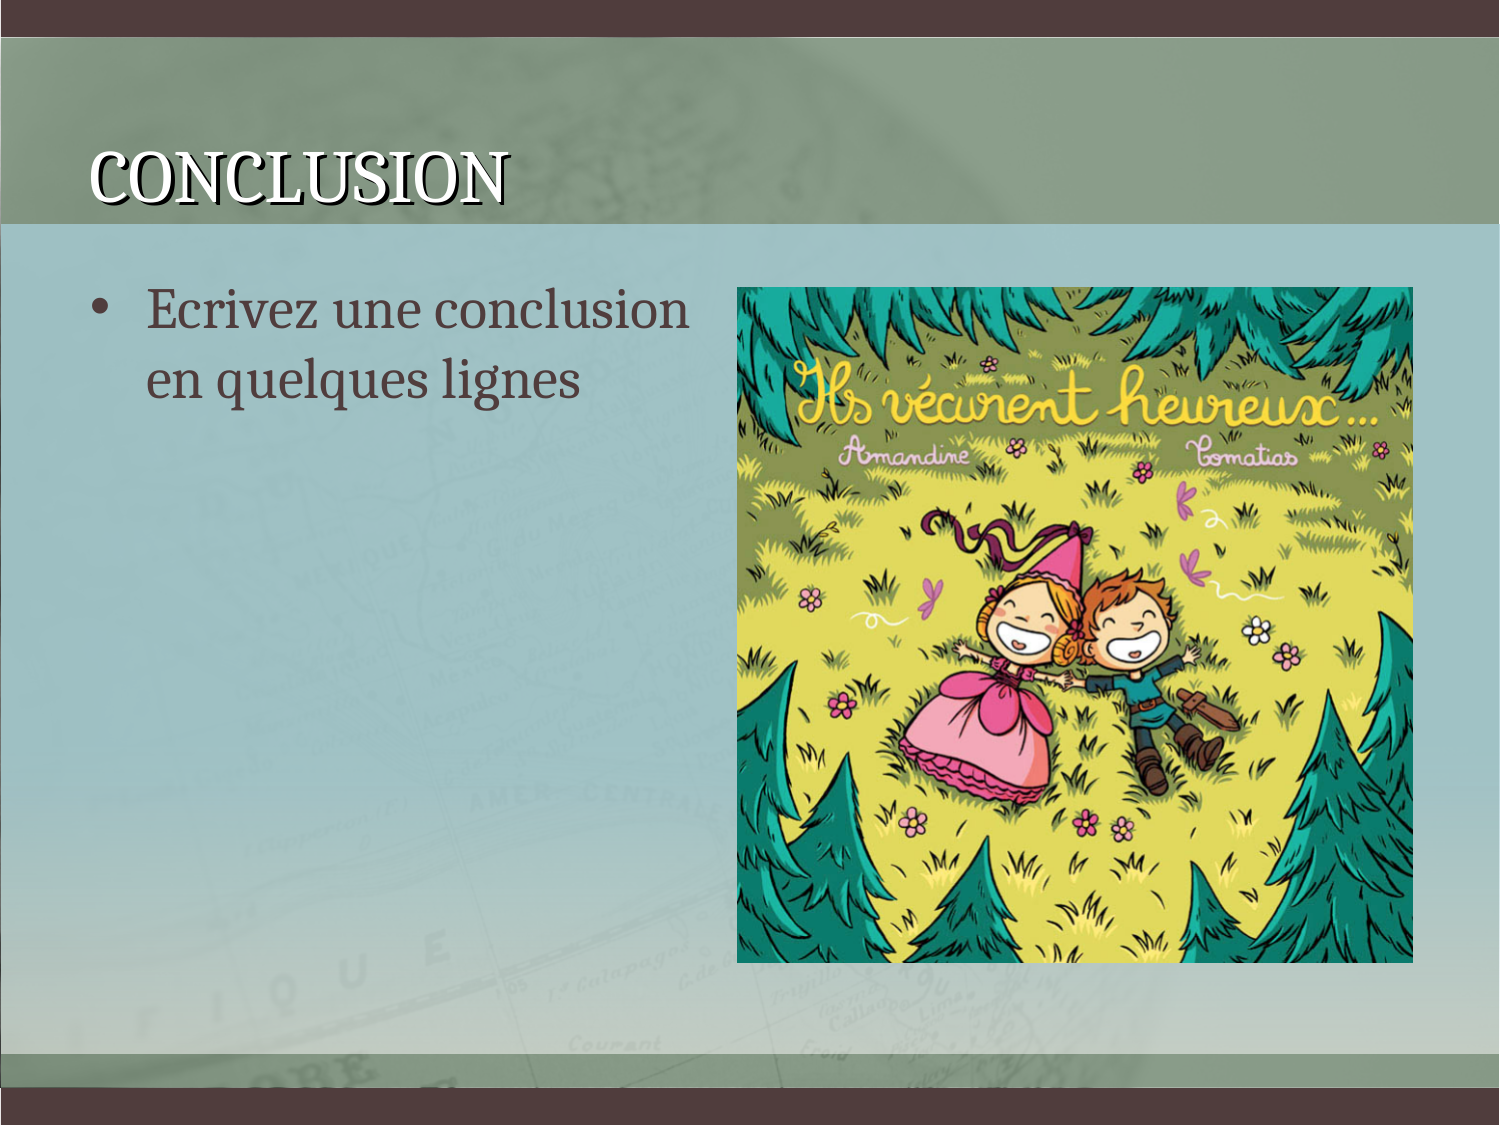

# CONCLUSION
Ecrivez une conclusion en quelques lignes